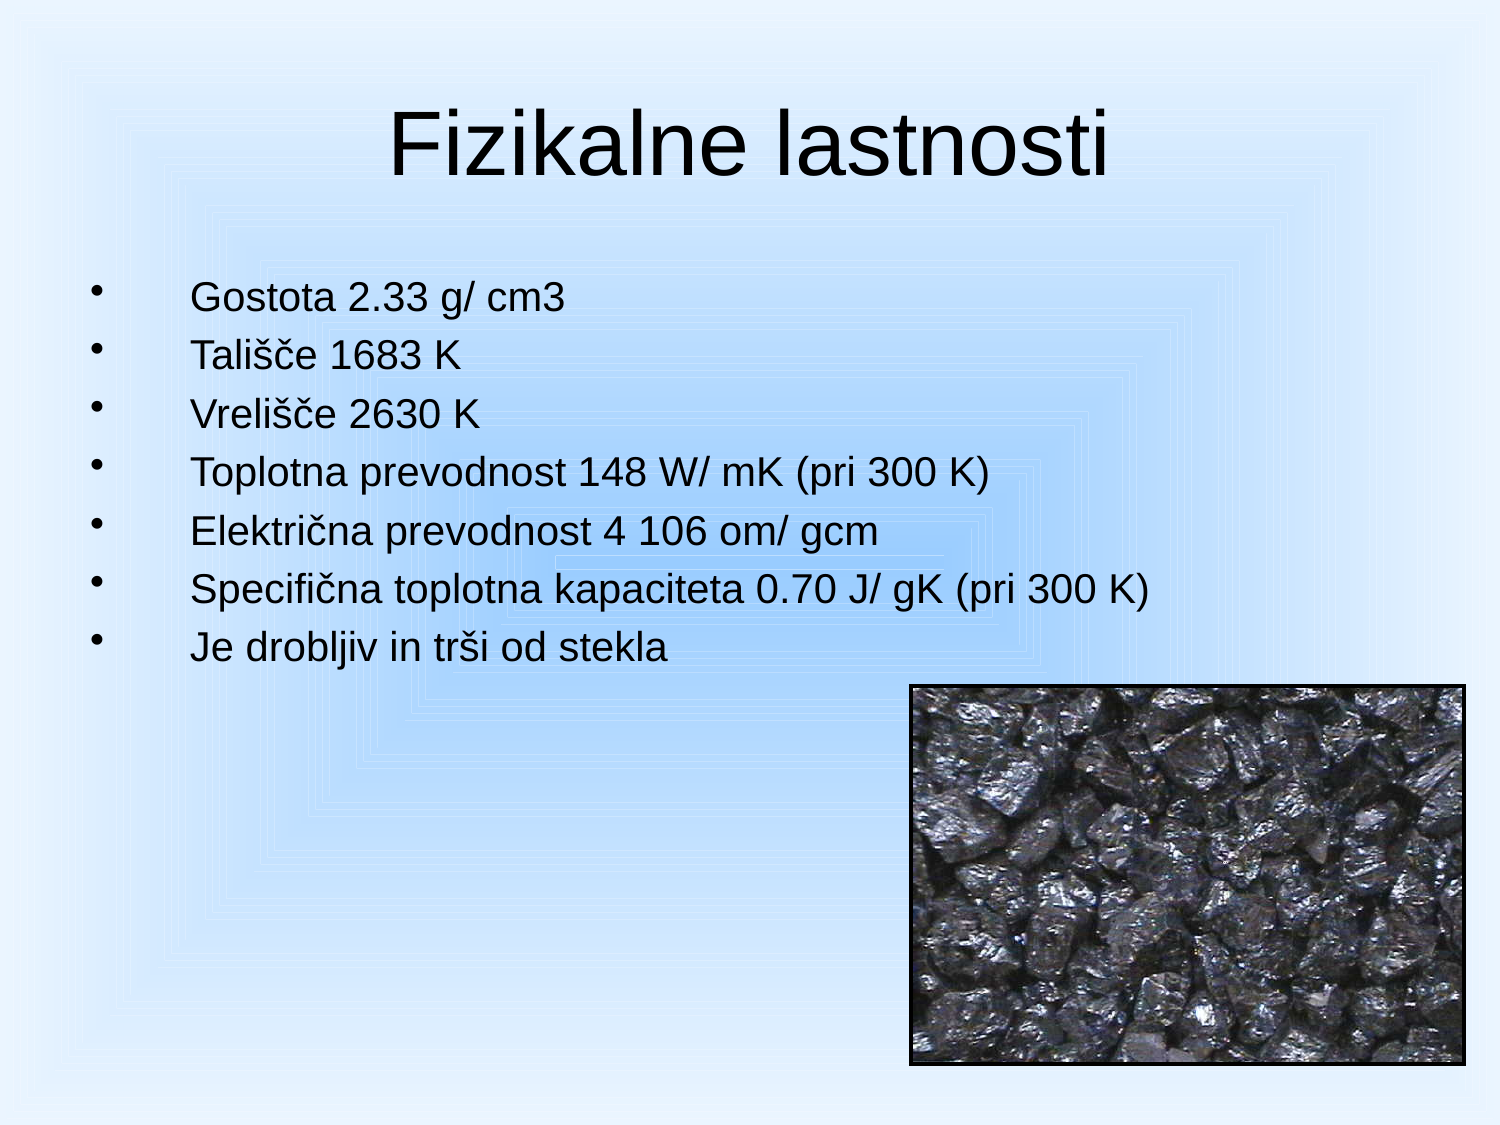

# Fizikalne lastnosti
Gostota 2.33 g/ cm3
Tališče 1683 K
Vrelišče 2630 K
Toplotna prevodnost 148 W/ mK (pri 300 K)
Električna prevodnost 4 106 om/ gcm
Specifična toplotna kapaciteta 0.70 J/ gK (pri 300 K)
Je drobljiv in trši od stekla